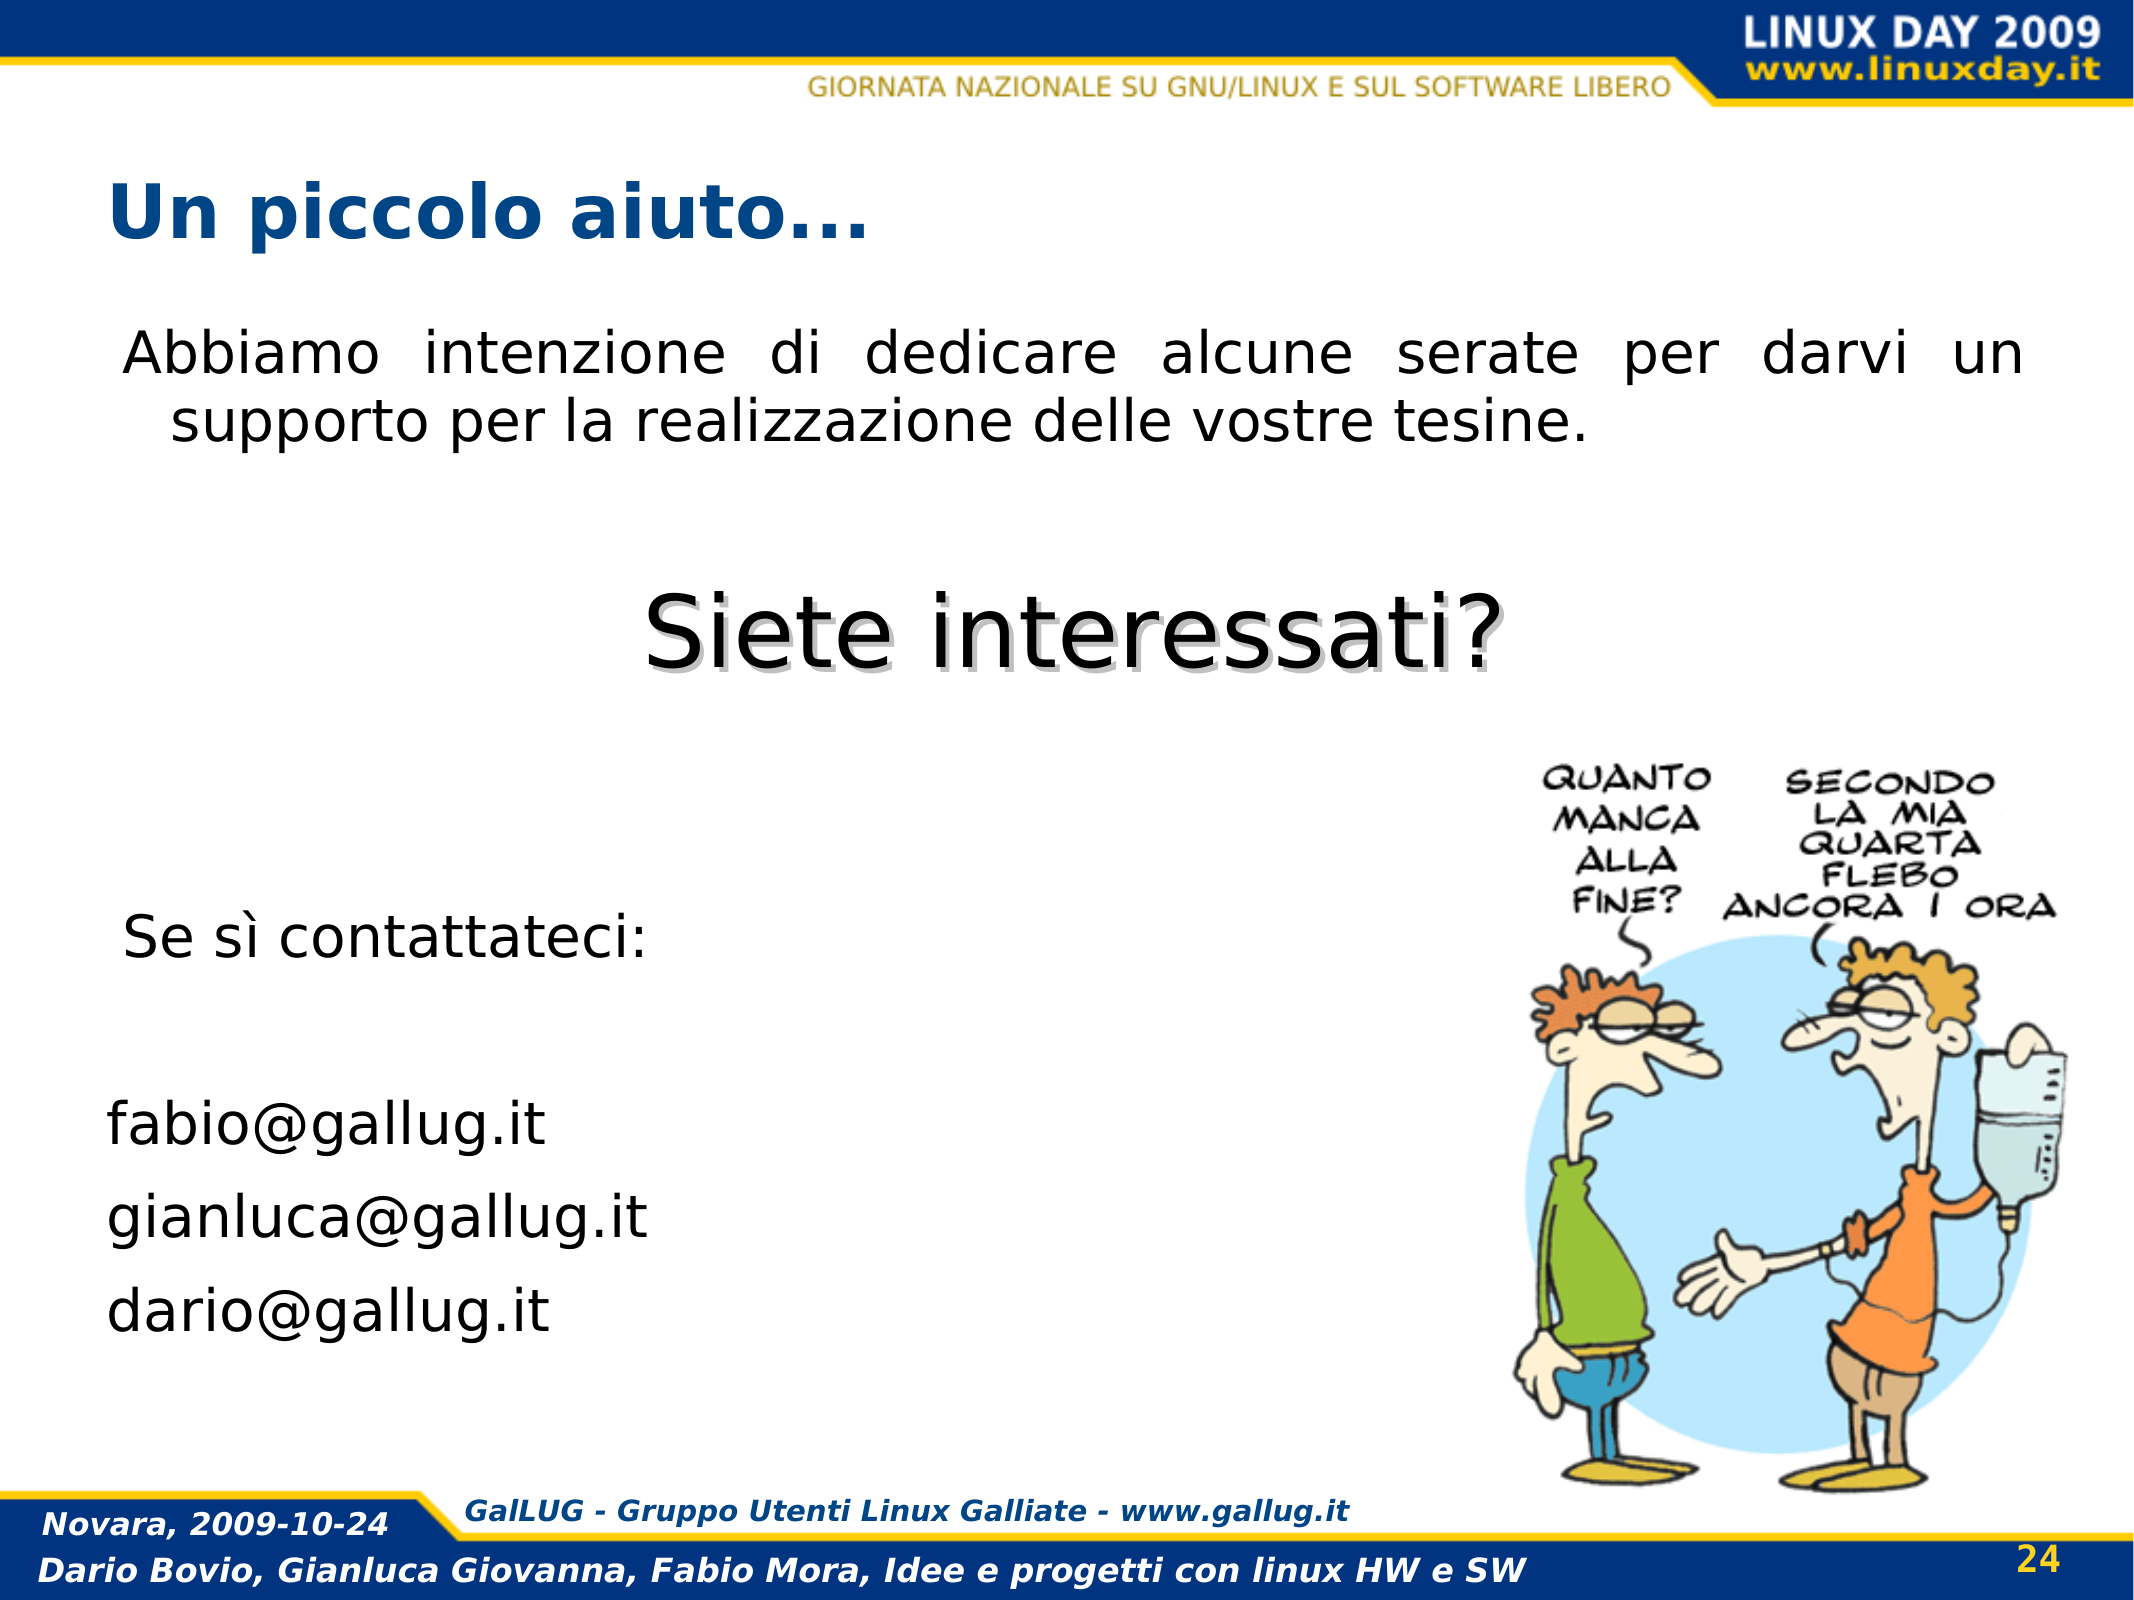

# Un piccolo aiuto...
Abbiamo intenzione di dedicare alcune serate per darvi un supporto per la realizzazione delle vostre tesine.
Siete interessati?
Se sì contattateci:
fabio@gallug.it
gianluca@gallug.it
dario@gallug.it